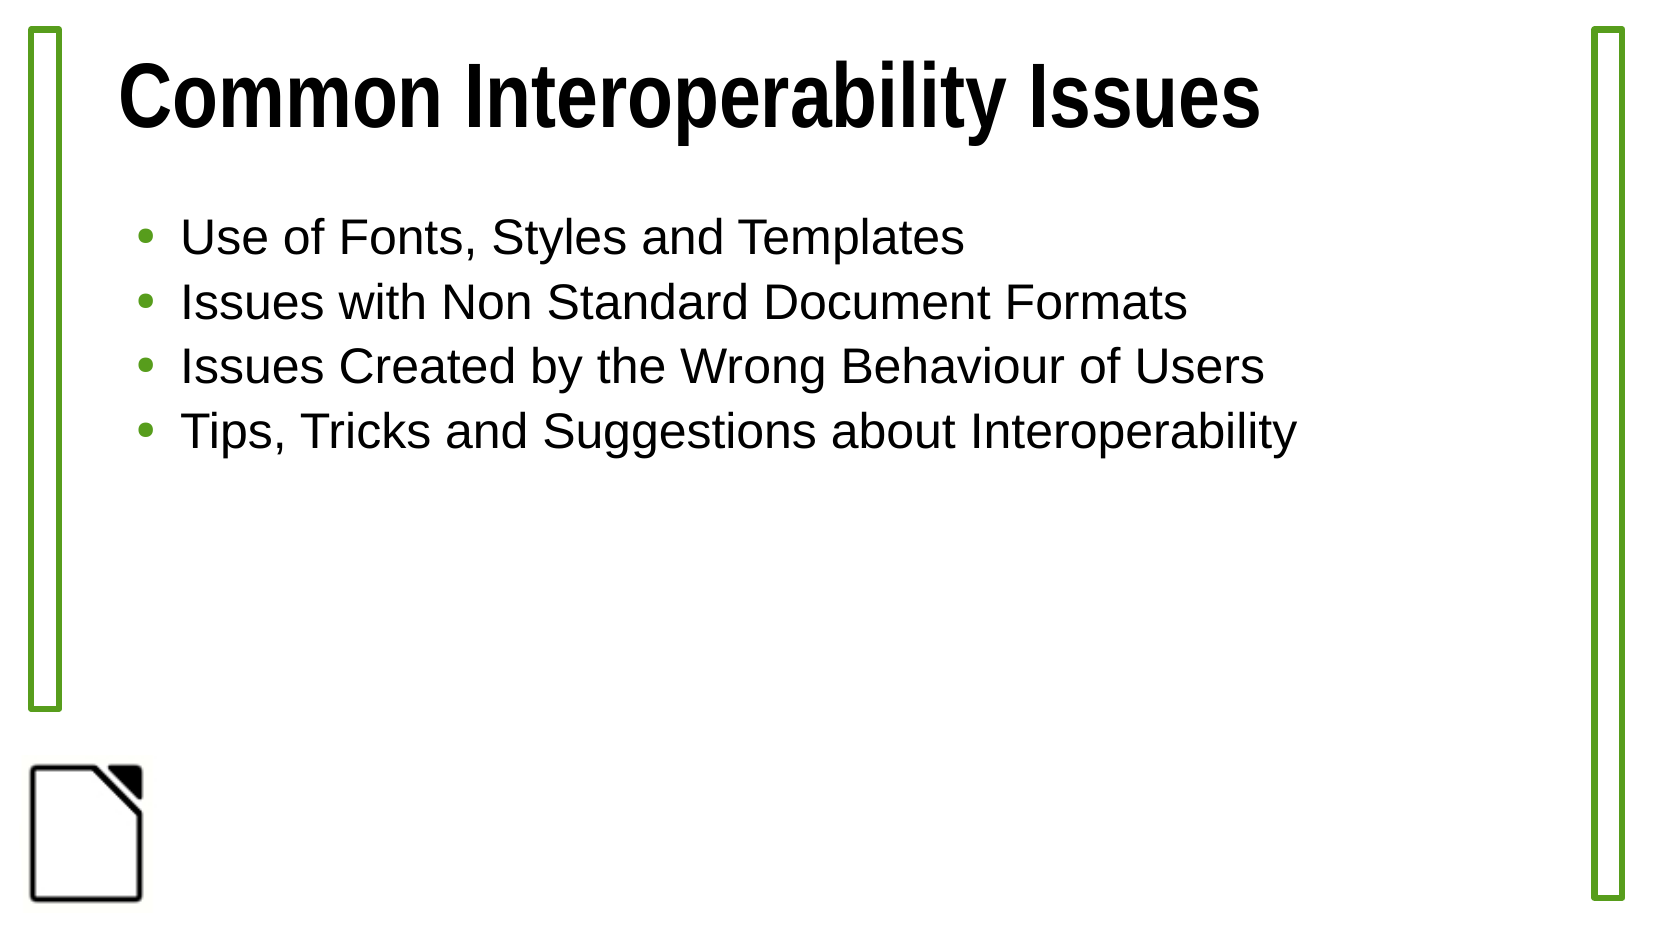

# Common Interoperability Issues
Use of Fonts, Styles and Templates
Issues with Non Standard Document Formats
Issues Created by the Wrong Behaviour of Users
Tips, Tricks and Suggestions about Interoperability